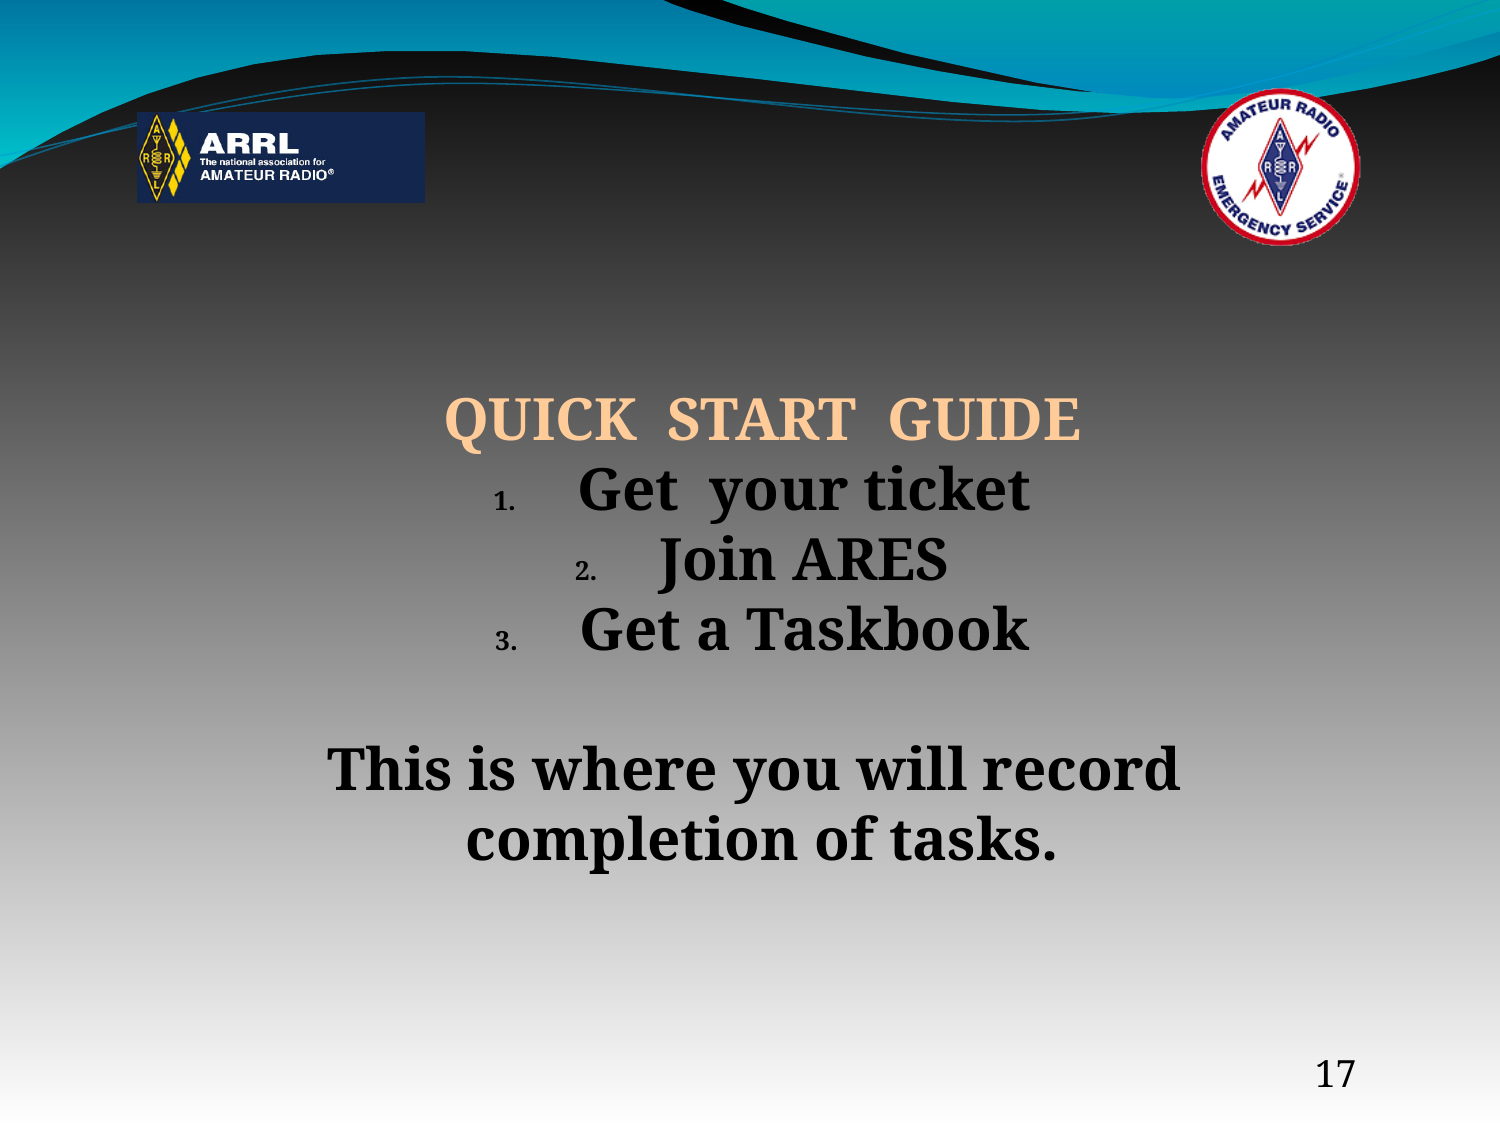

#
QUICK START GUIDE
Get your ticket
Join ARES
Get a Taskbook
This is where you will record
completion of tasks.